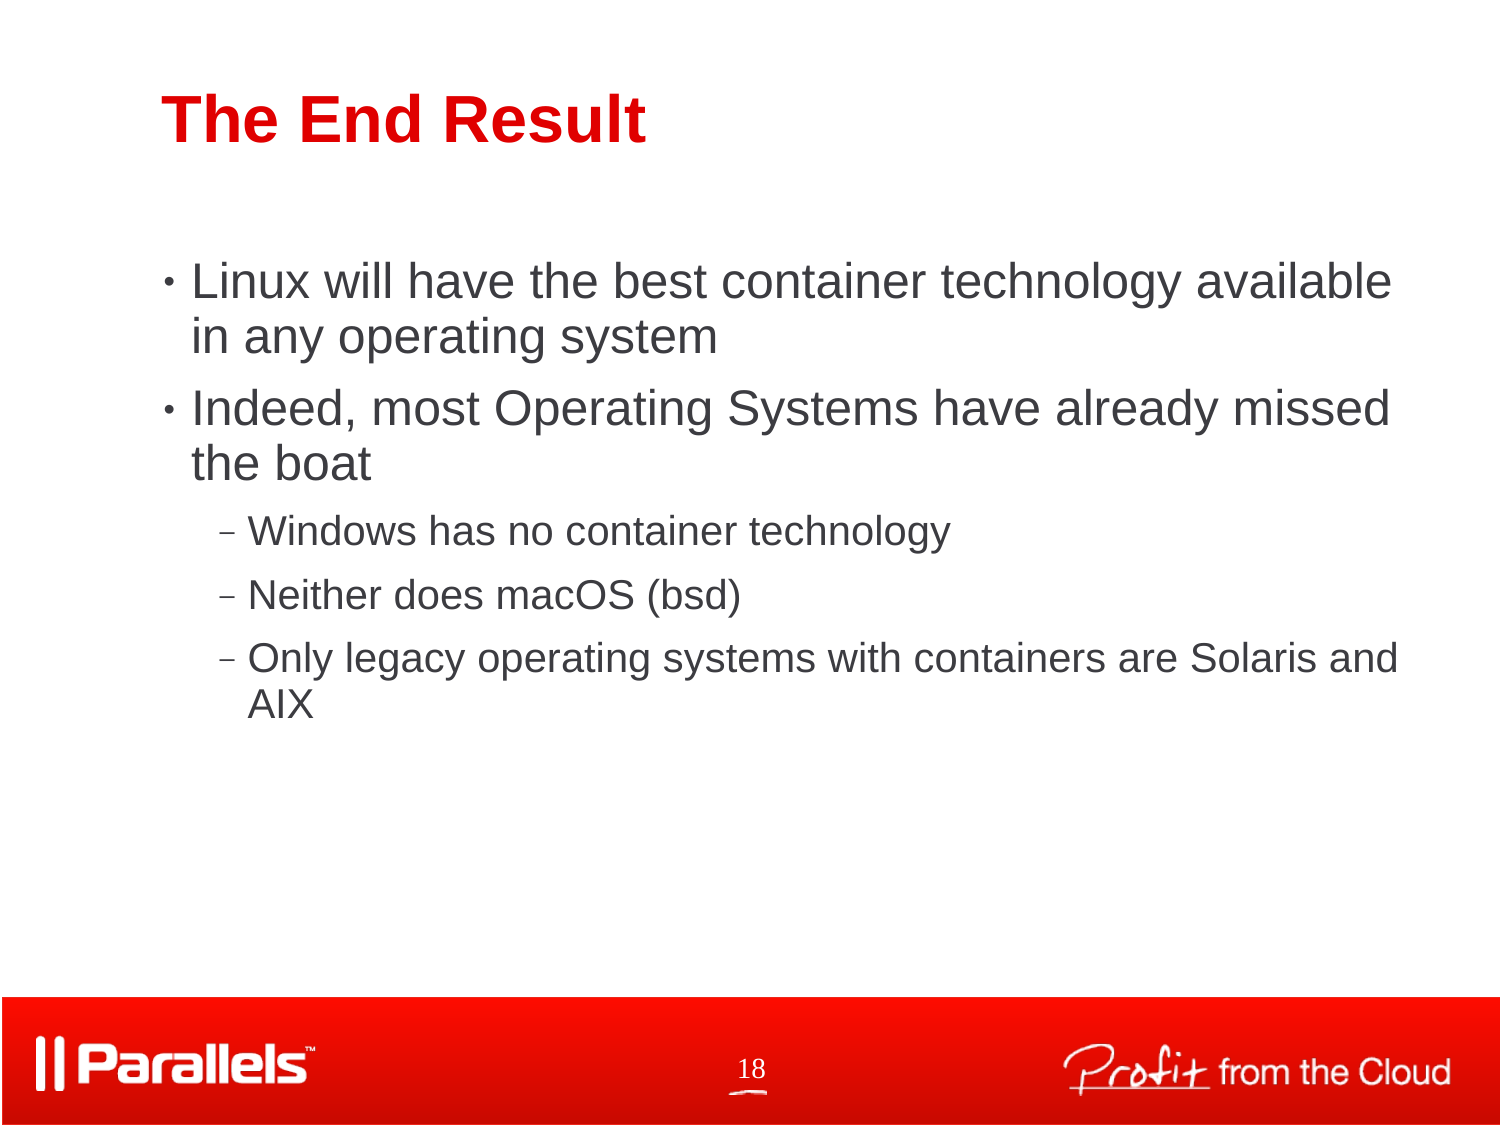

# The End Result
Linux will have the best container technology available in any operating system
Indeed, most Operating Systems have already missed the boat
Windows has no container technology
Neither does macOS (bsd)
Only legacy operating systems with containers are Solaris and AIX